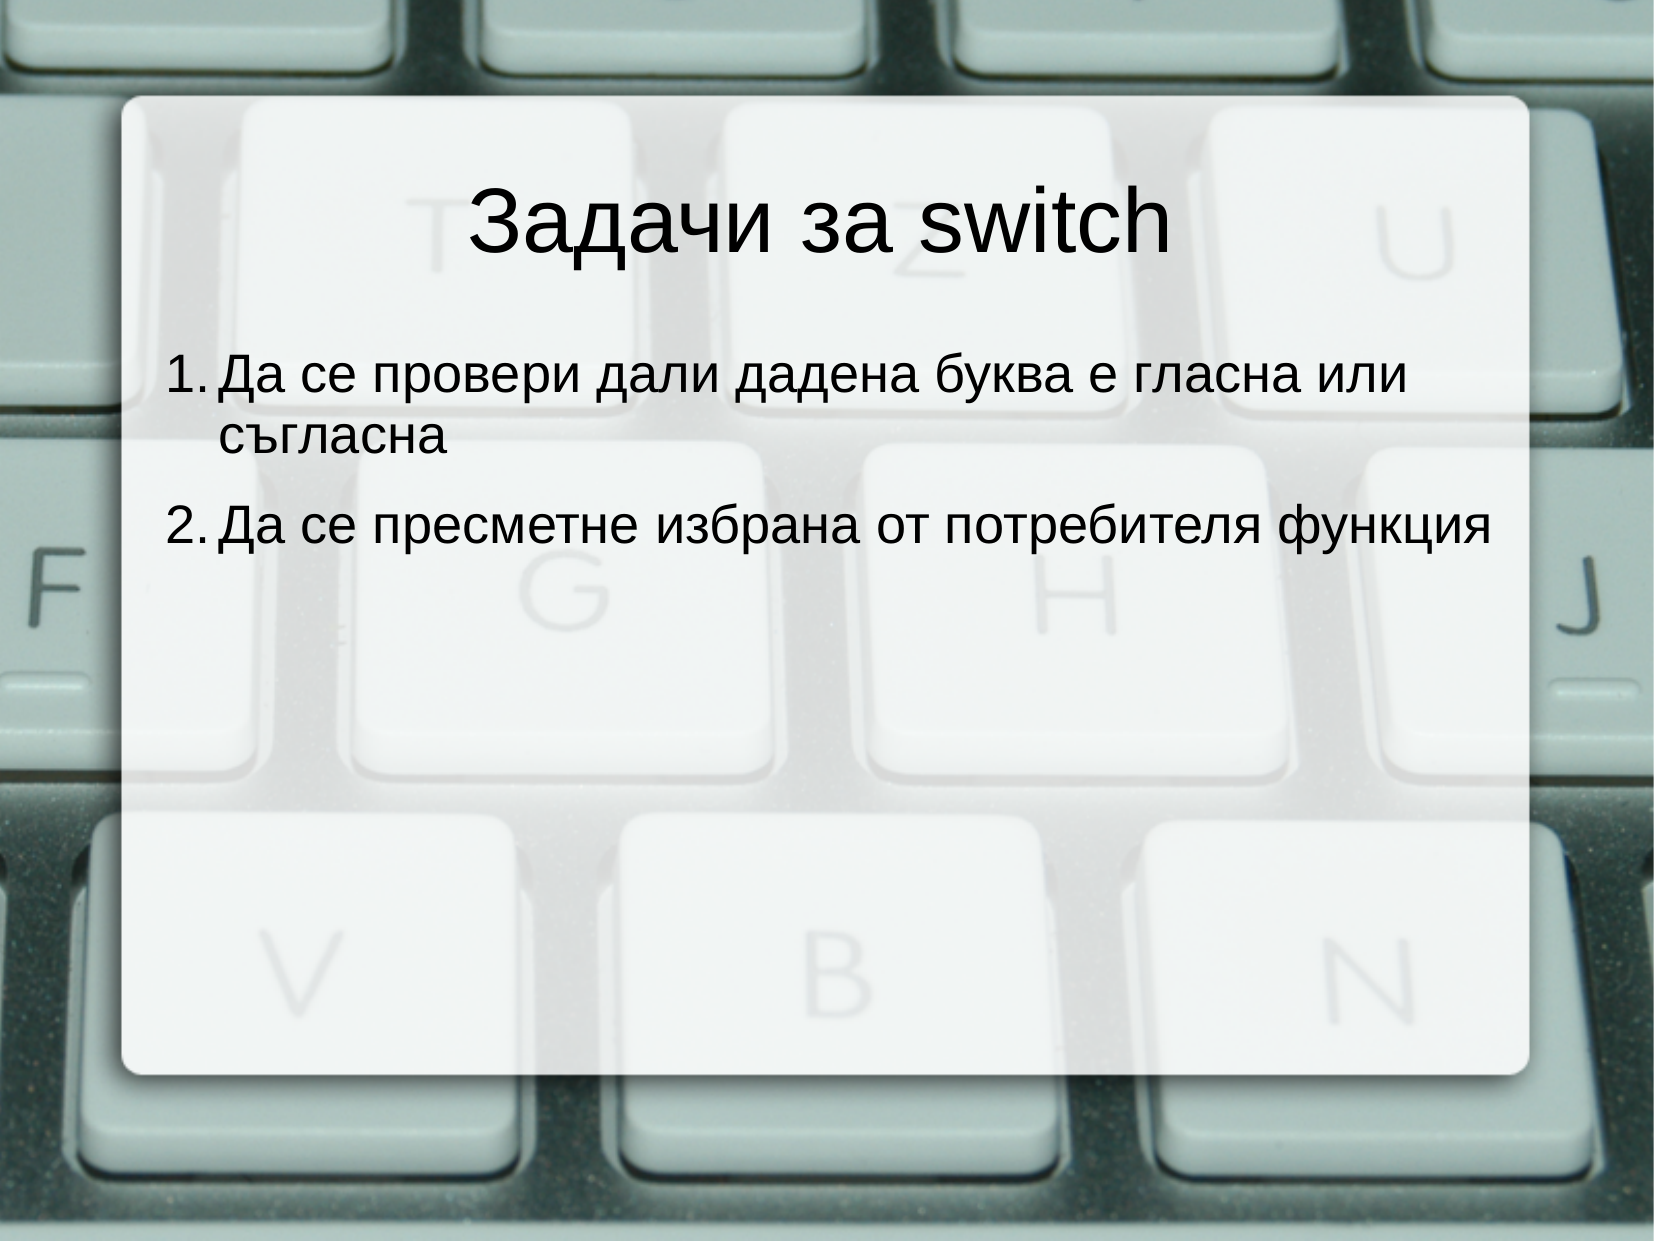

# Задачи за switch
Да се провери дали дадена буква е гласна или съгласна
Да се пресметне избрана от потребителя функция